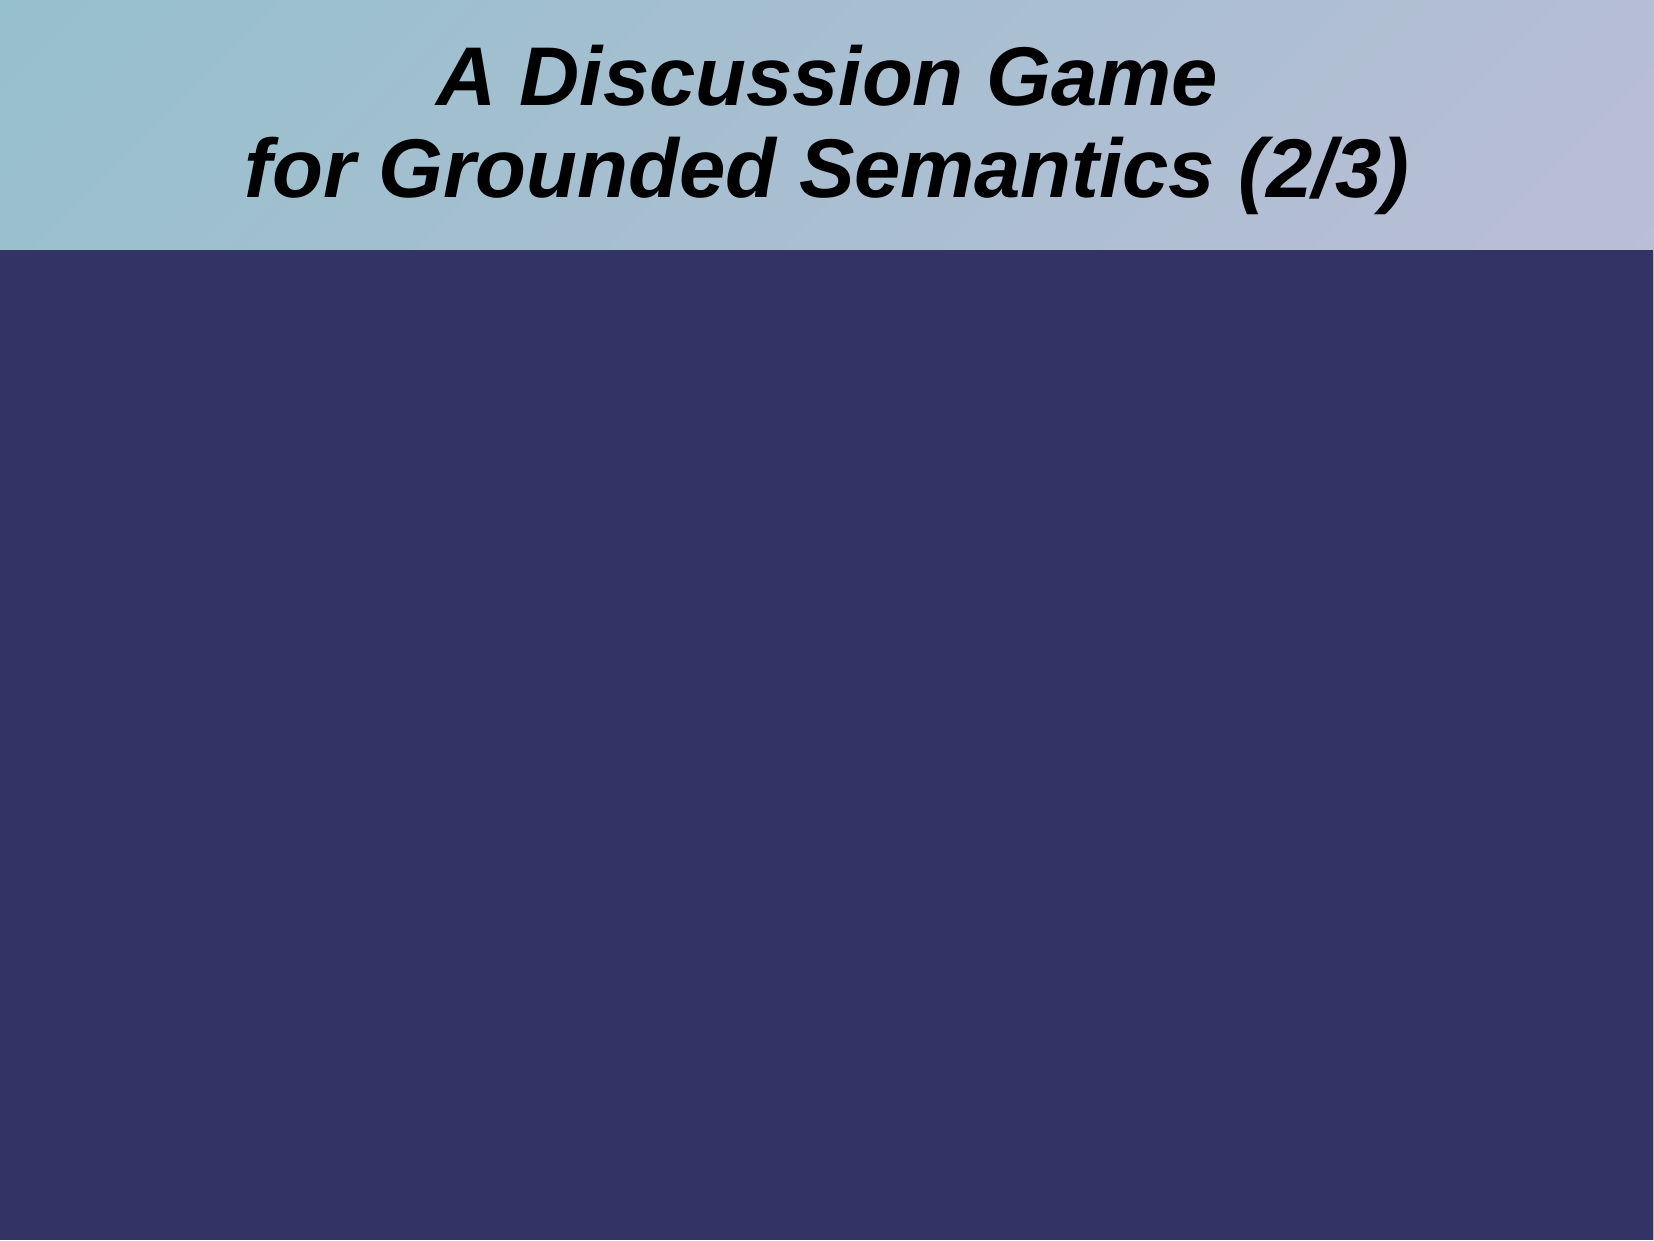

# A Discussion Game for Grounded Semantics (2/3)